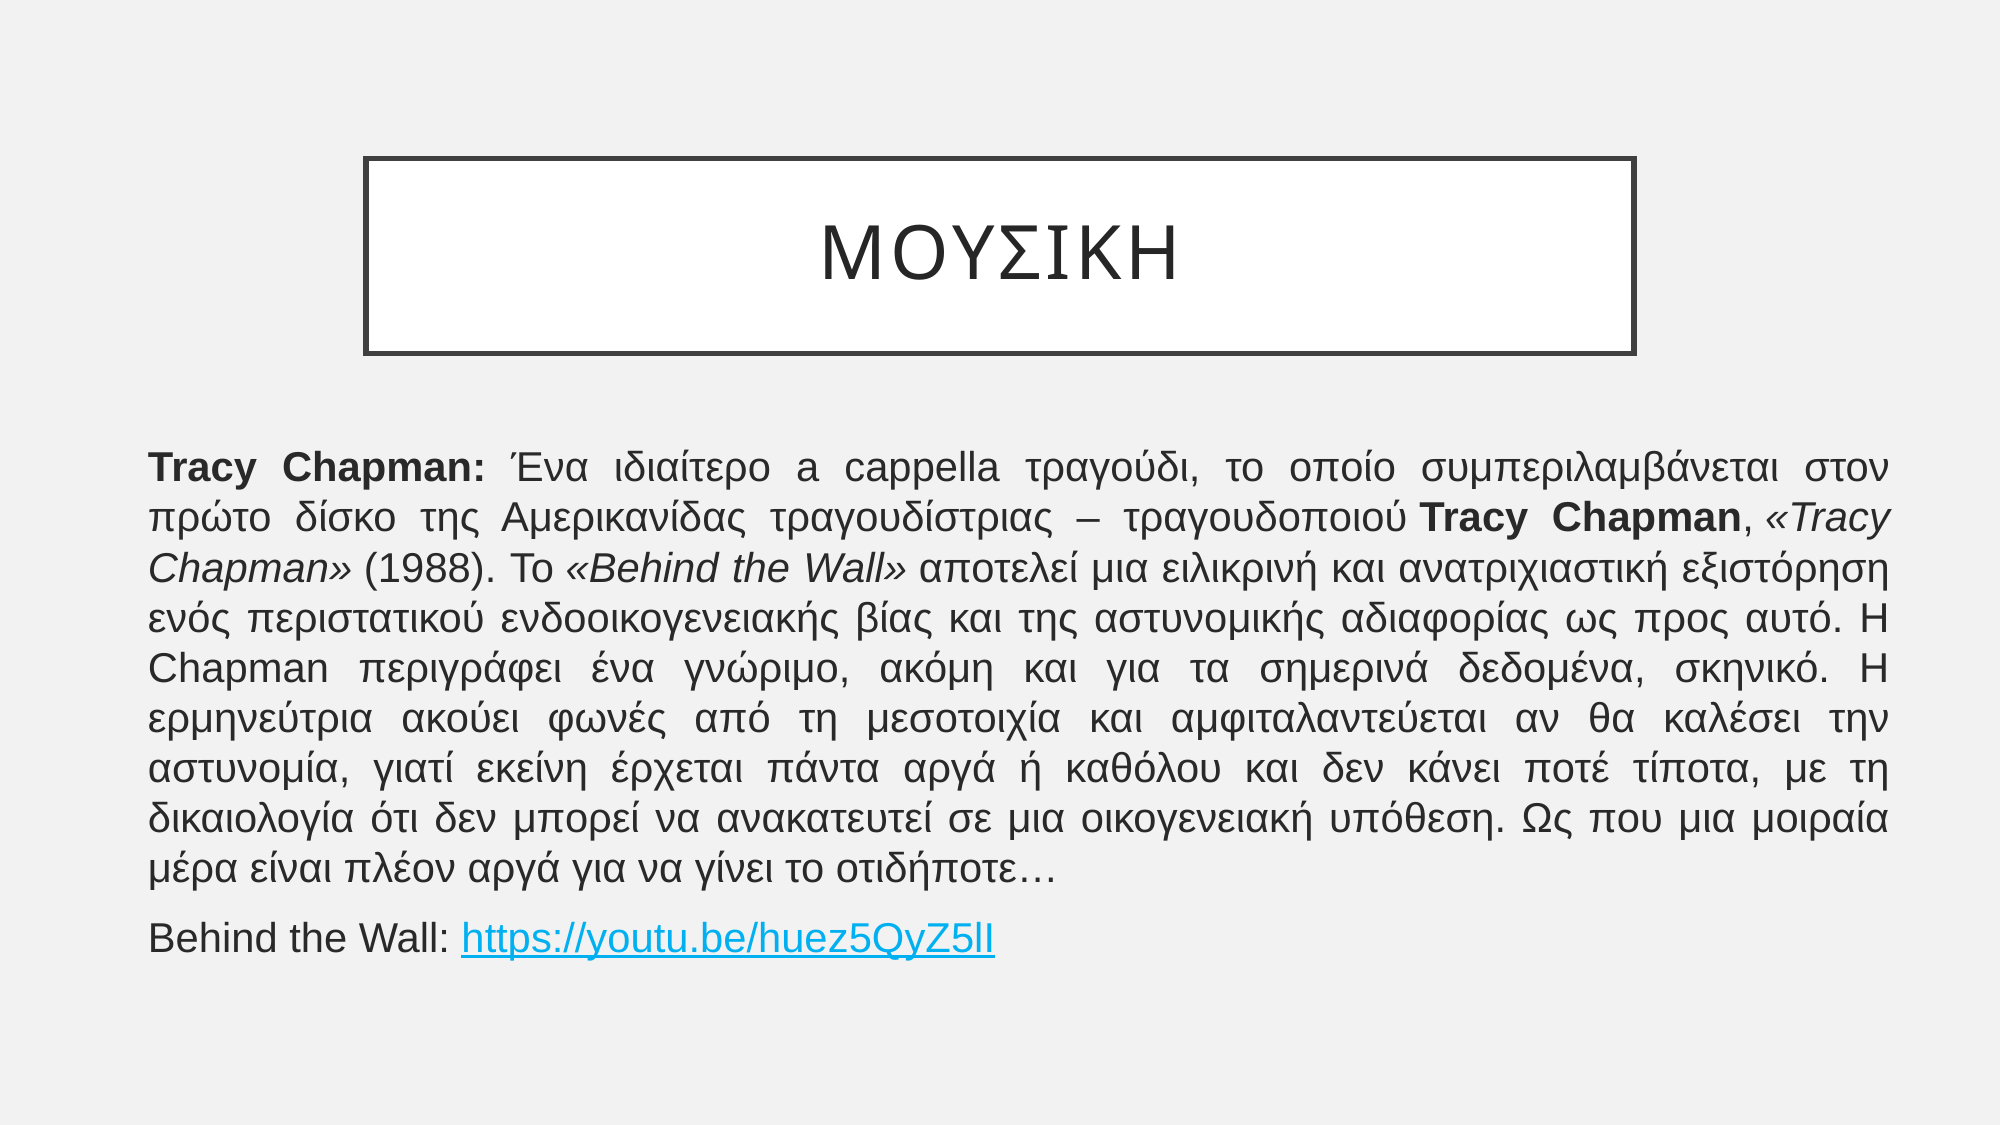

# μουσικη
Tracy Chapman: Ένα ιδιαίτερο a cappella τραγούδι, το οποίο συμπεριλαμβάνεται στον πρώτο δίσκο της Αμερικανίδας τραγουδίστριας – τραγουδοποιού Tracy Chapman, «Tracy Chapman» (1988). Το «Behind the Wall» αποτελεί μια ειλικρινή και ανατριχιαστική εξιστόρηση ενός περιστατικού ενδοοικογενειακής βίας και της αστυνομικής αδιαφορίας ως προς αυτό. Η Chapman περιγράφει ένα γνώριμο, ακόμη και για τα σημερινά δεδομένα, σκηνικό. Η ερμηνεύτρια ακούει φωνές από τη μεσοτοιχία και αμφιταλαντεύεται αν θα καλέσει την αστυνομία, γιατί εκείνη έρχεται πάντα αργά ή καθόλου και δεν κάνει ποτέ τίποτα, με τη δικαιολογία ότι δεν μπορεί να ανακατευτεί σε μια οικογενειακή υπόθεση. Ως που μια μοιραία μέρα είναι πλέον αργά για να γίνει το οτιδήποτε…
Behind the Wall: https://youtu.be/huez5QyZ5lI